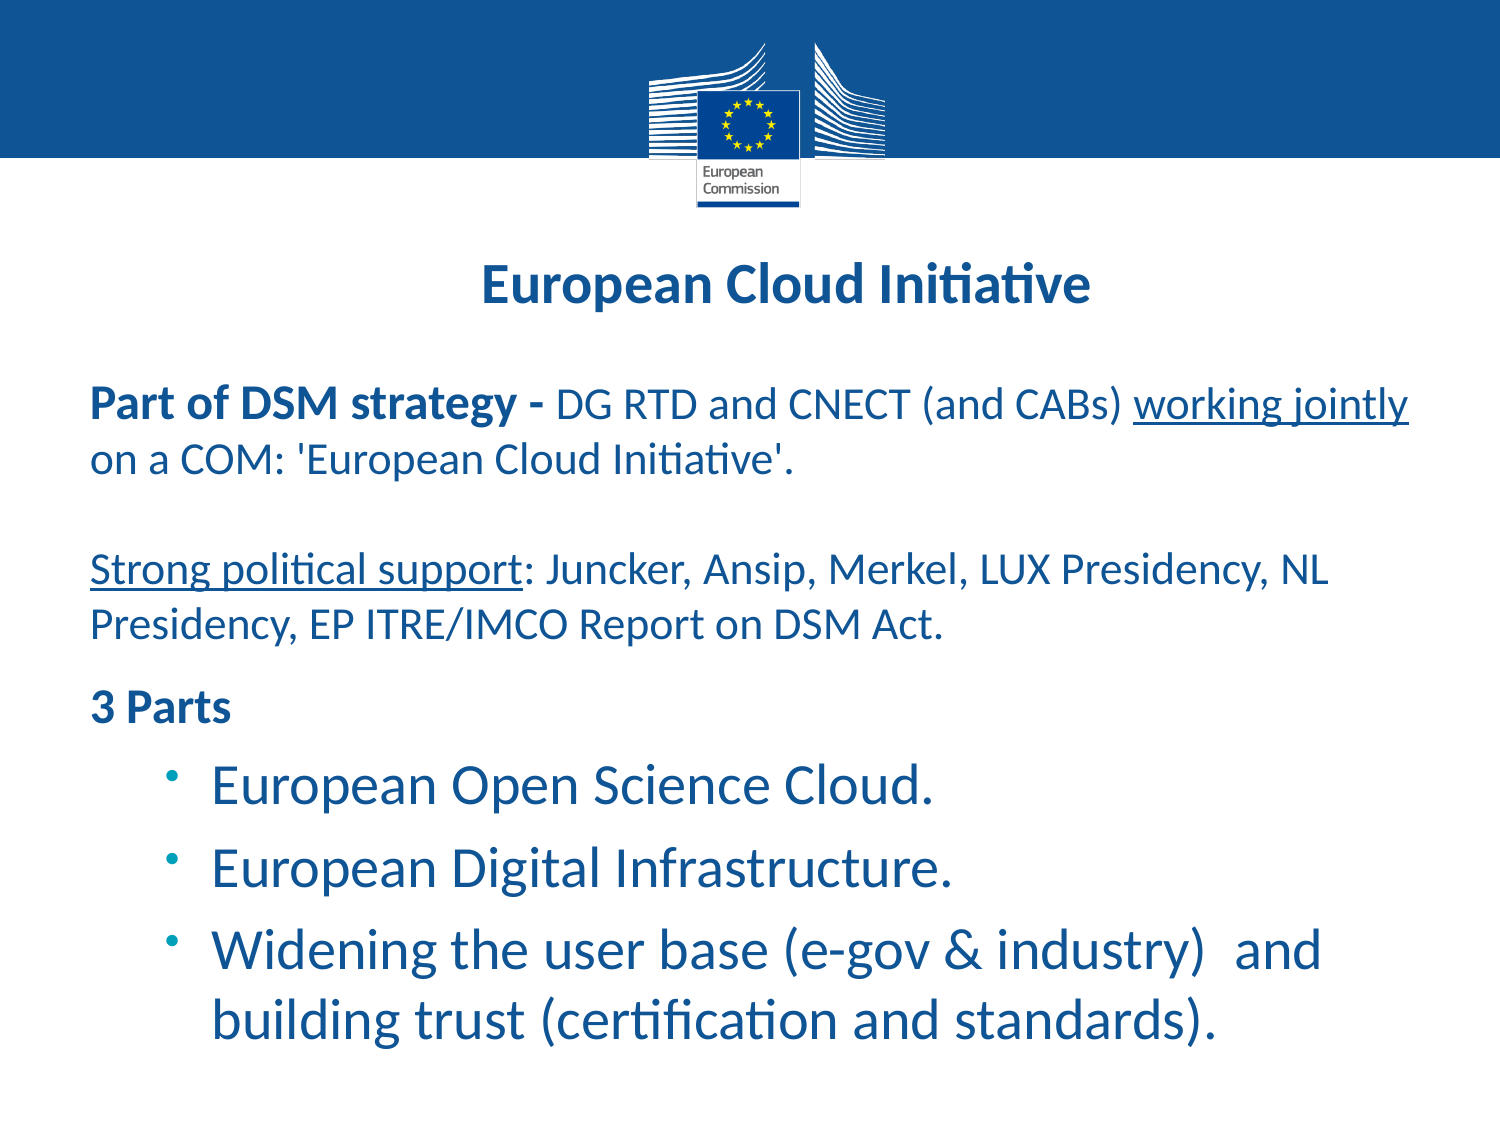

# European Cloud Initiative
Part of DSM strategy - DG RTD and CNECT (and CABs) working jointly on a COM: 'European Cloud Initiative'.
Strong political support: Juncker, Ansip, Merkel, LUX Presidency, NL Presidency, EP ITRE/IMCO Report on DSM Act.
3 Parts
European Open Science Cloud.
European Digital Infrastructure.
Widening the user base (e-gov & industry) and building trust (certification and standards).